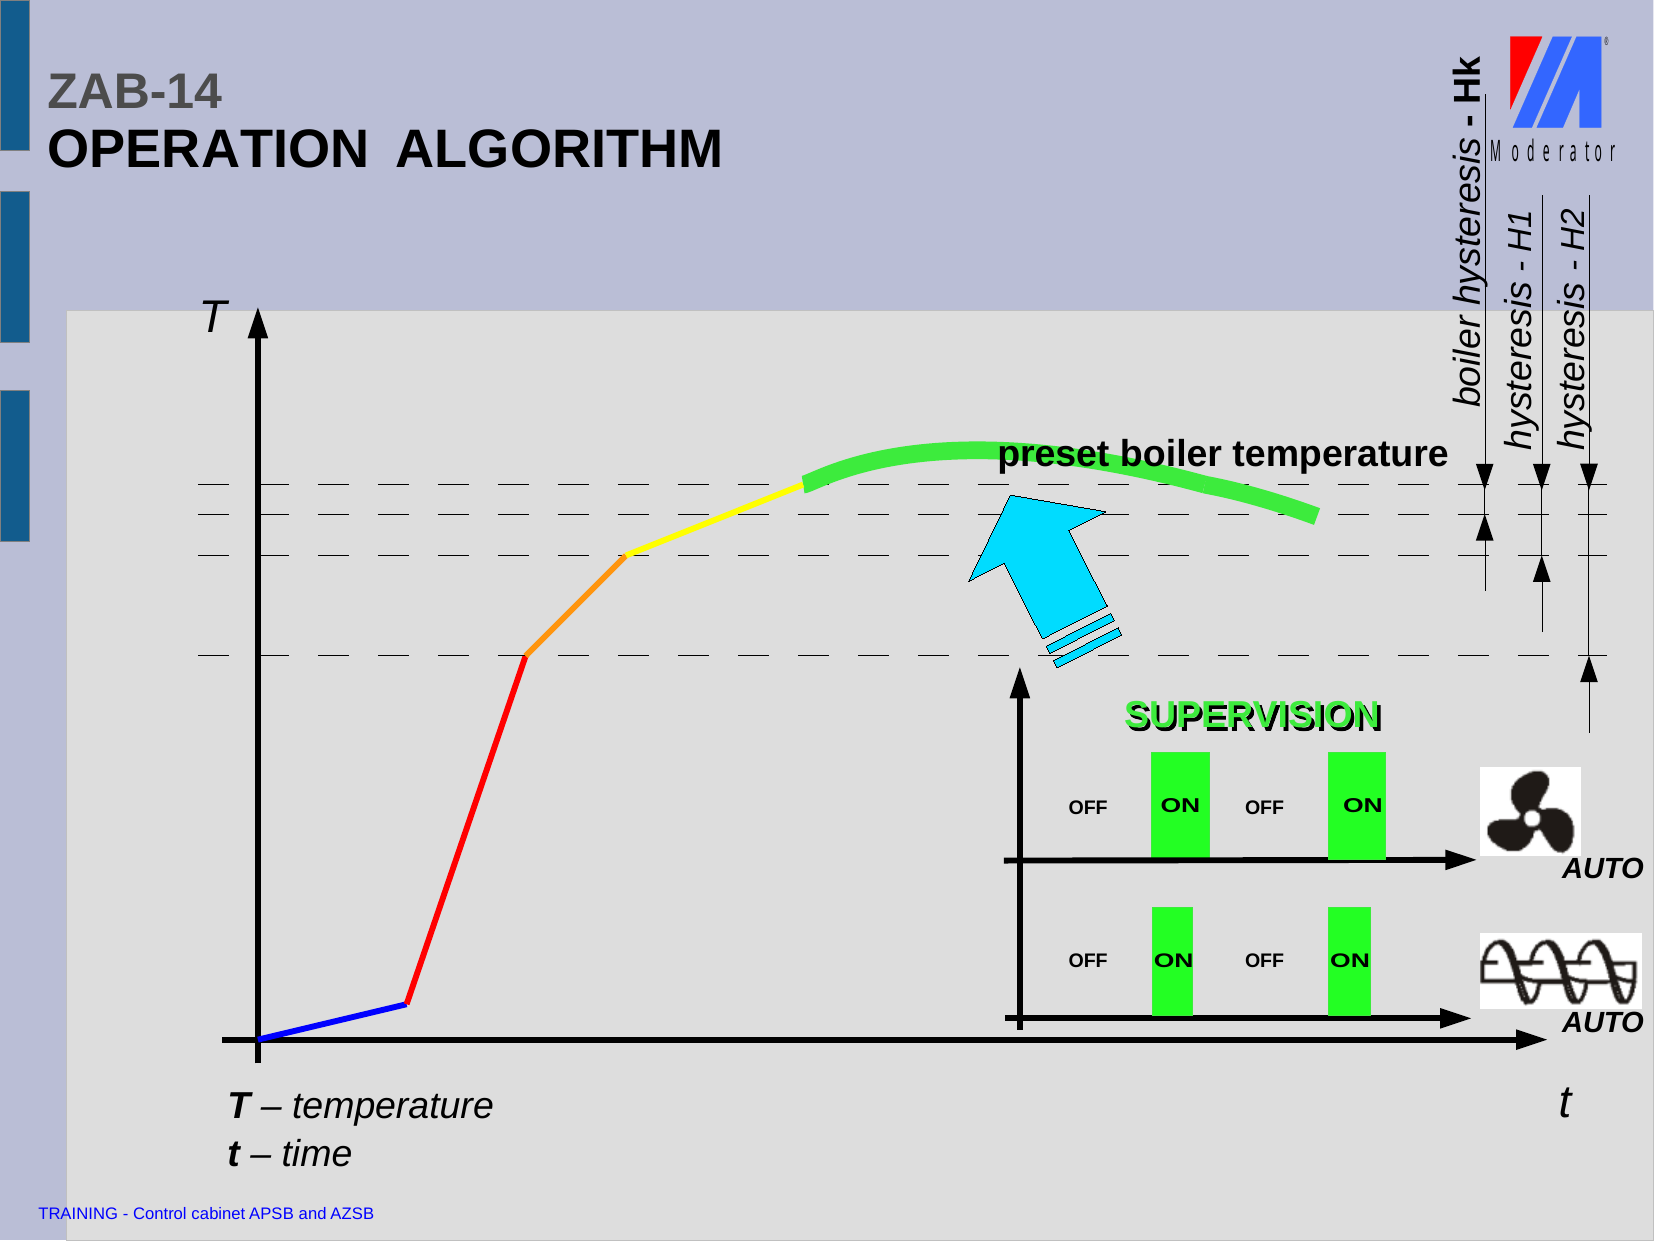

# ZAB-14 OPERATION ALGORITHM
boiler hysteresis - Hk
T
hysteresis - H2
hysteresis - H1
preset boiler temperature
ON
ON
OFF
OFF
OFF
ON
OFF
ON
SUPERVISION
AUTO
AUTO
t
T – temperature
t – time
TRAINING - Control cabinet APSB and AZSB